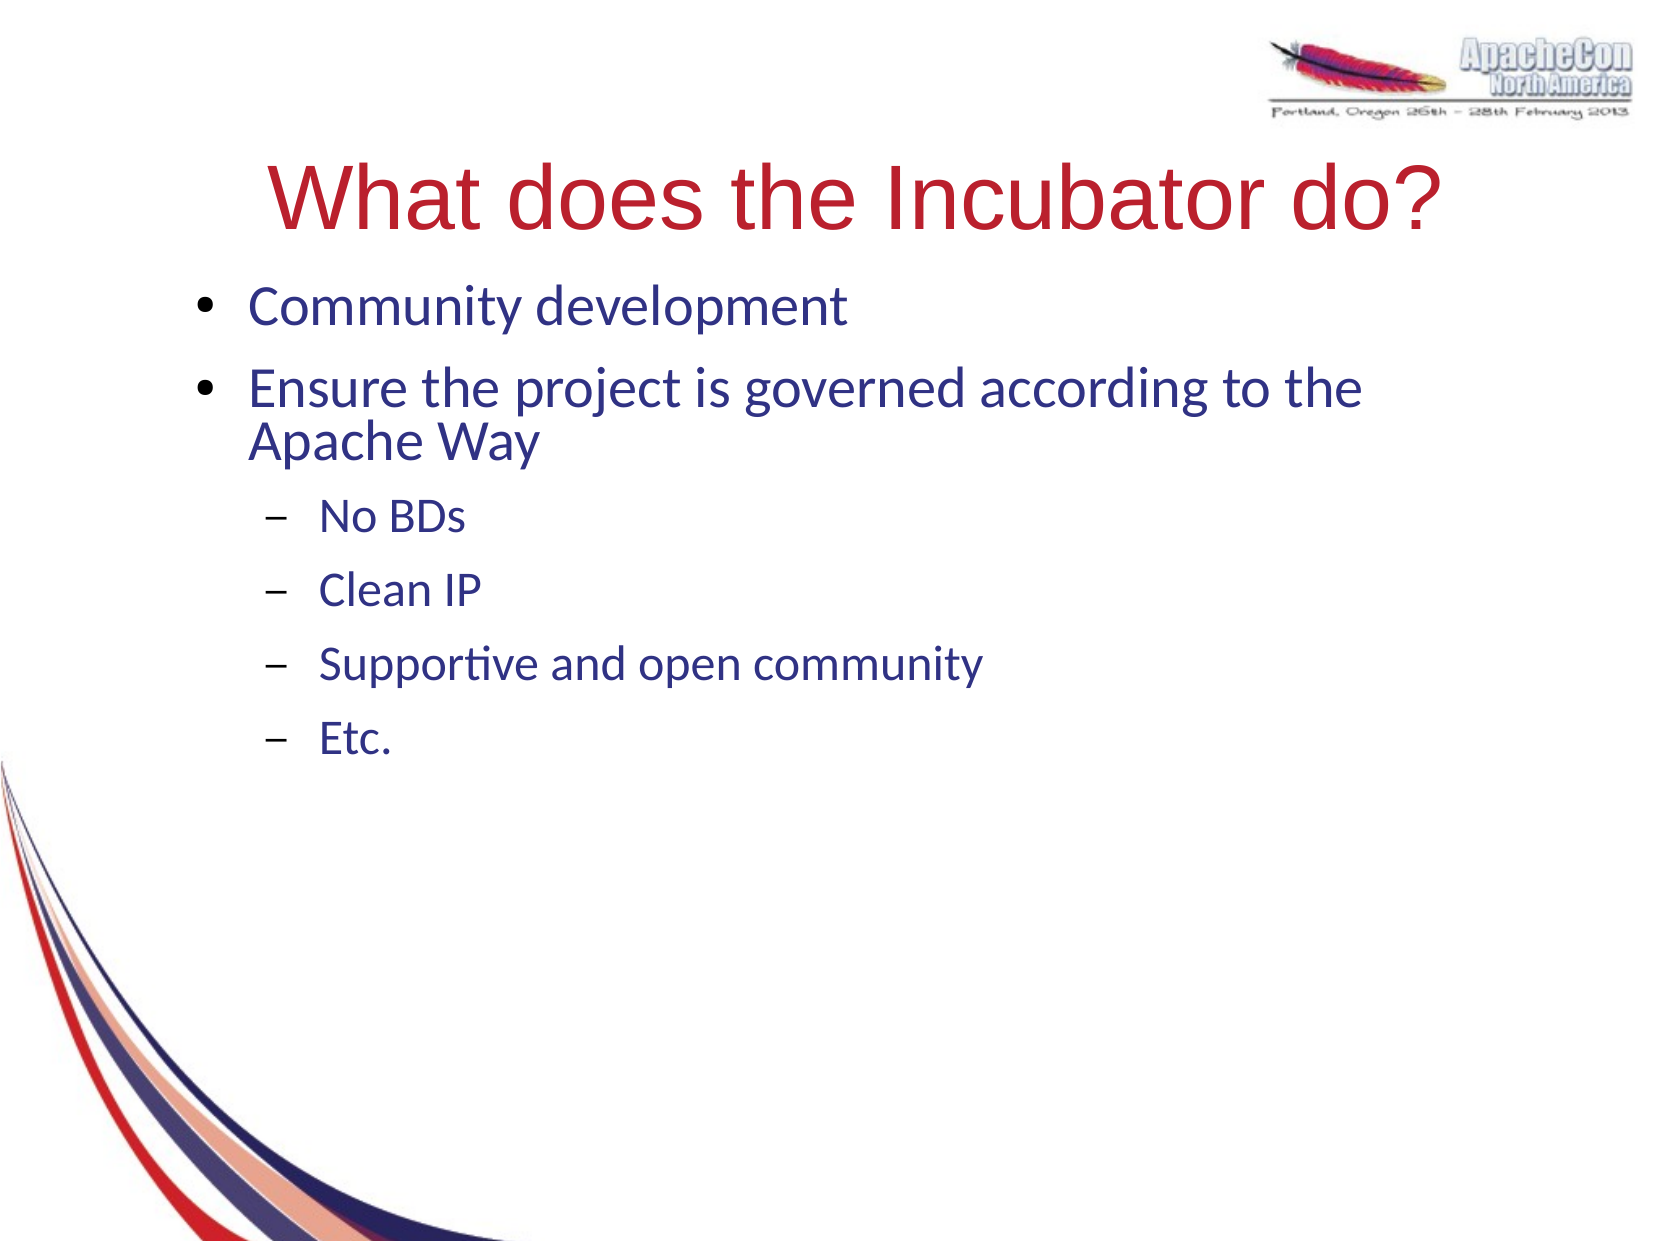

# What does the Incubator do?
Community development
Ensure the project is governed according to the Apache Way
No BDs
Clean IP
Supportive and open community
Etc.